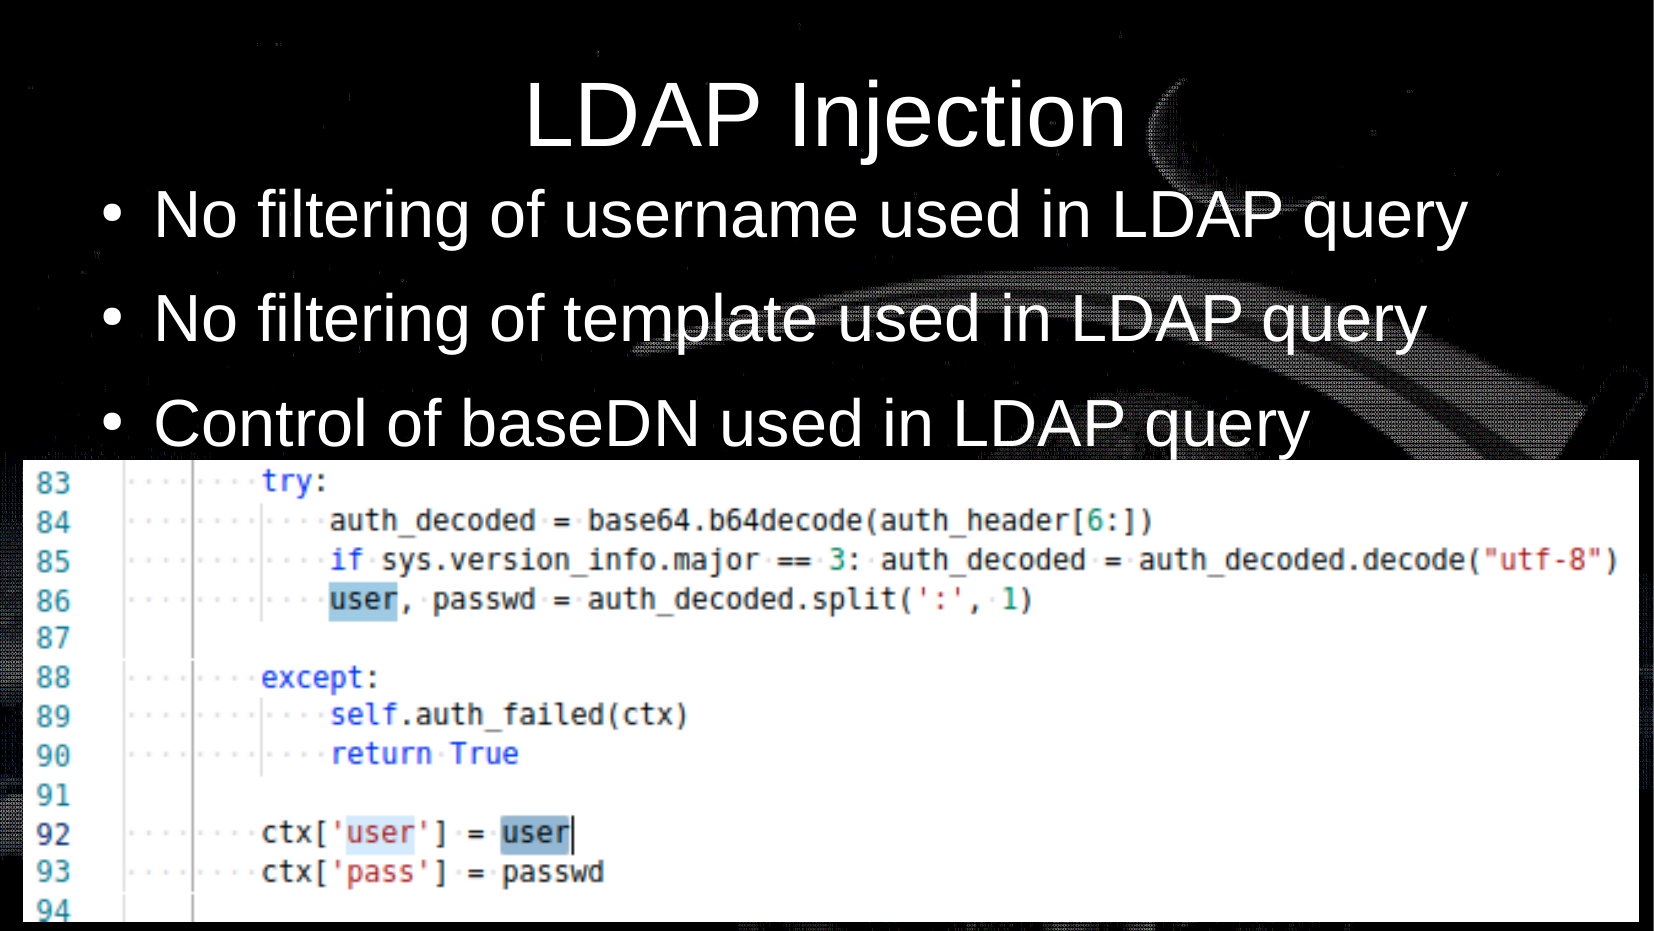

# LDAP Injection
No filtering of username used in LDAP query
No filtering of template used in LDAP query
Control of baseDN used in LDAP query